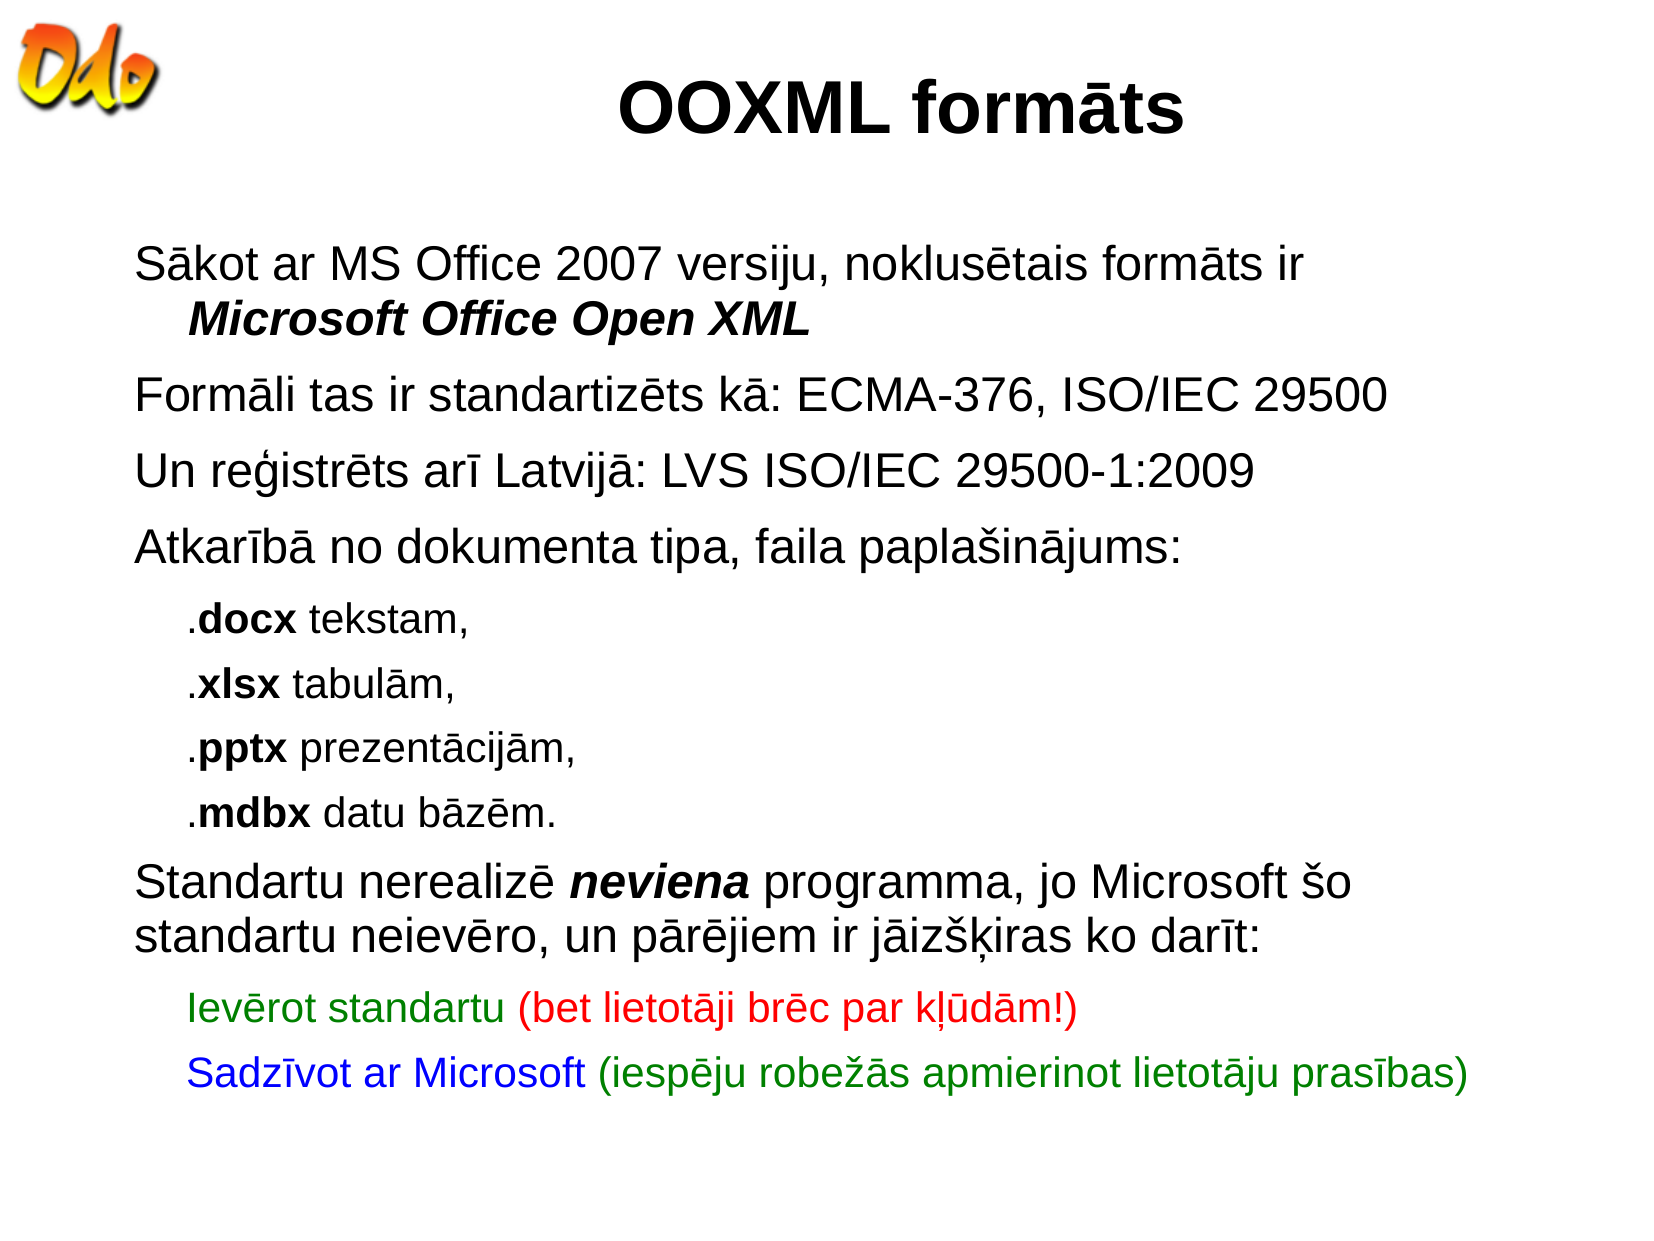

# OOXML formāts
Sākot ar MS Office 2007 versiju, noklusētais formāts ir
	Microsoft Office Open XML
Formāli tas ir standartizēts kā: ECMA-376, ISO/IEC 29500
Un reģistrēts arī Latvijā: LVS ISO/IEC 29500-1:2009
Atkarībā no dokumenta tipa, faila paplašinājums:
.docx tekstam,
.xlsx tabulām,
.pptx prezentācijām,
.mdbx datu bāzēm.
Standartu nerealizē neviena programma, jo Microsoft šo standartu neievēro, un pārējiem ir jāizšķiras ko darīt:
Ievērot standartu (bet lietotāji brēc par kļūdām!)
Sadzīvot ar Microsoft (iespēju robežās apmierinot lietotāju prasības)